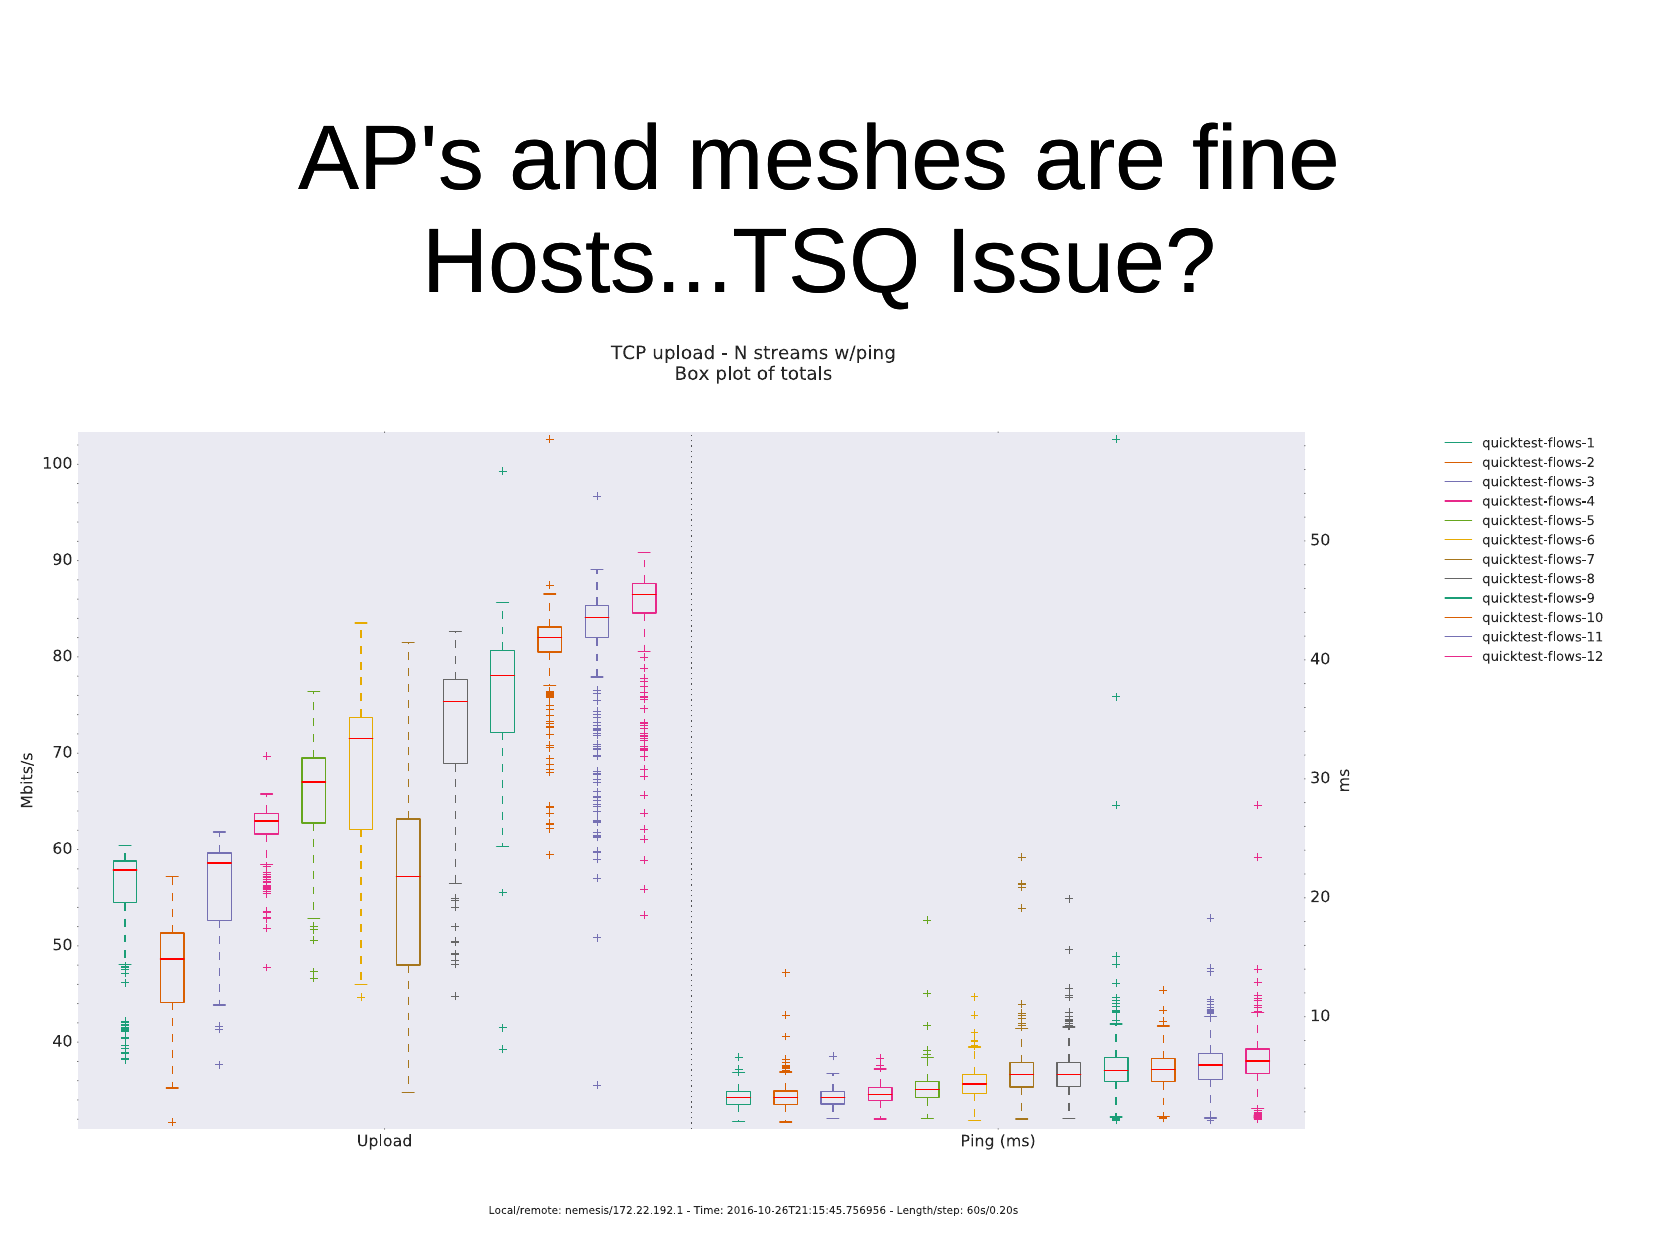

# AP's and meshes are fine Hosts...TSQ Issue?
AP's and meshes are fine
Hosts...TSQ Issue?